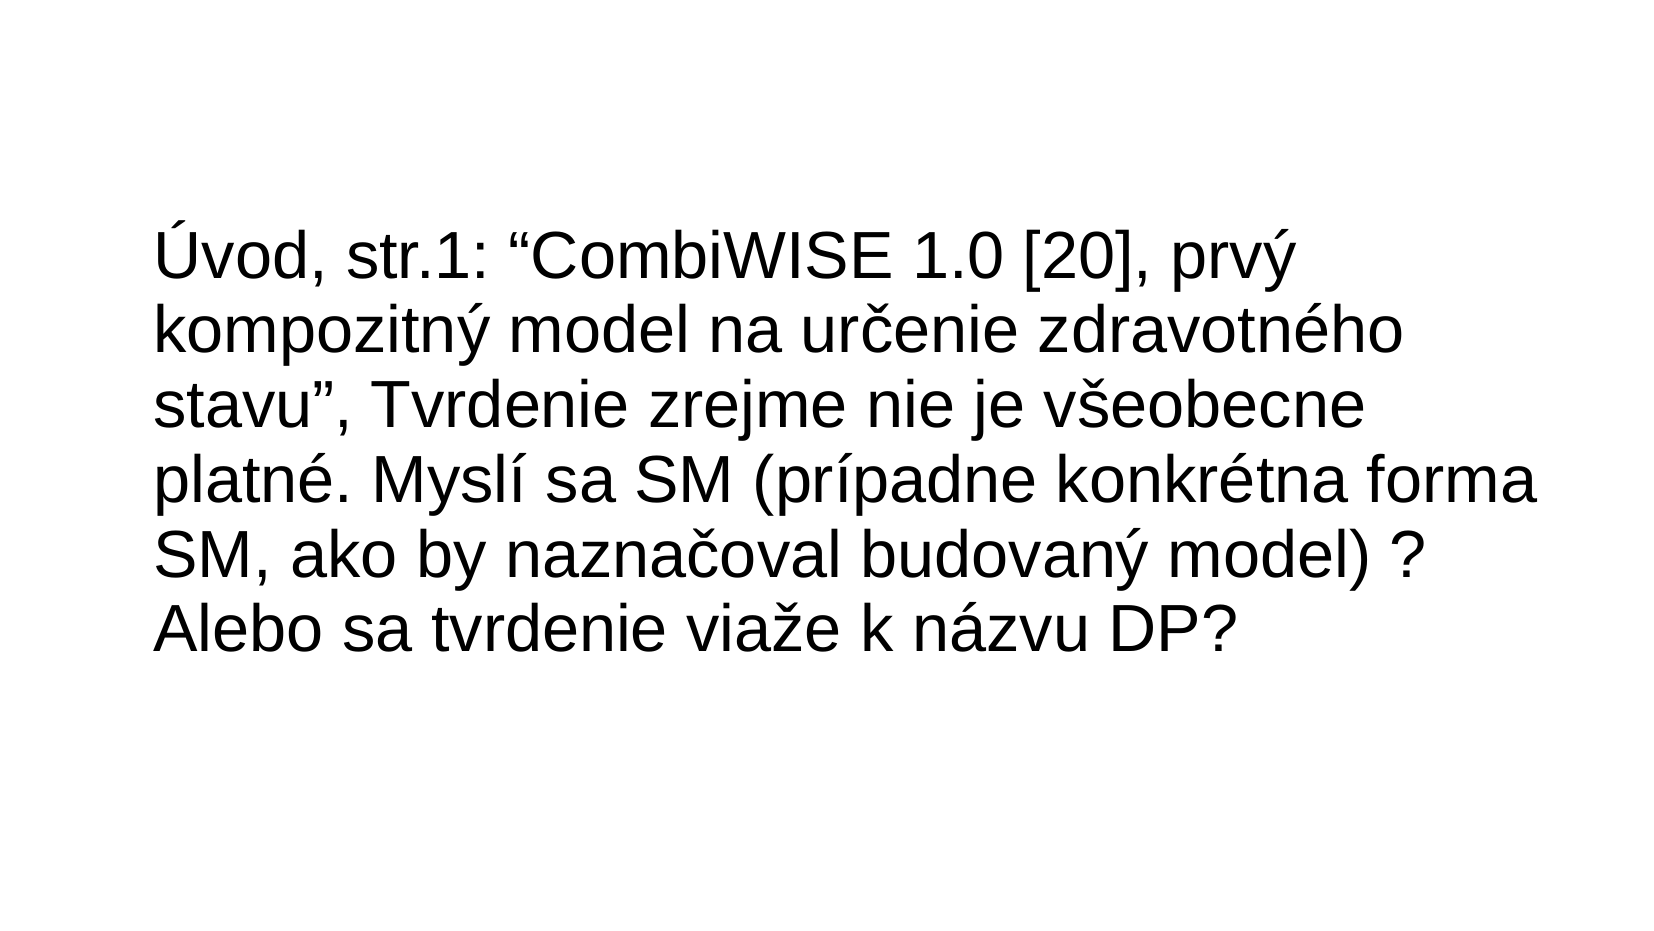

#
Úvod, str.1: “CombiWISE 1.0 [20], prvý kompozitný model na určenie zdravotného stavu”, Tvrdenie zrejme nie je všeobecne platné. Myslí sa SM (prípadne konkrétna forma SM, ako by naznačoval budovaný model) ? Alebo sa tvrdenie viaže k názvu DP?